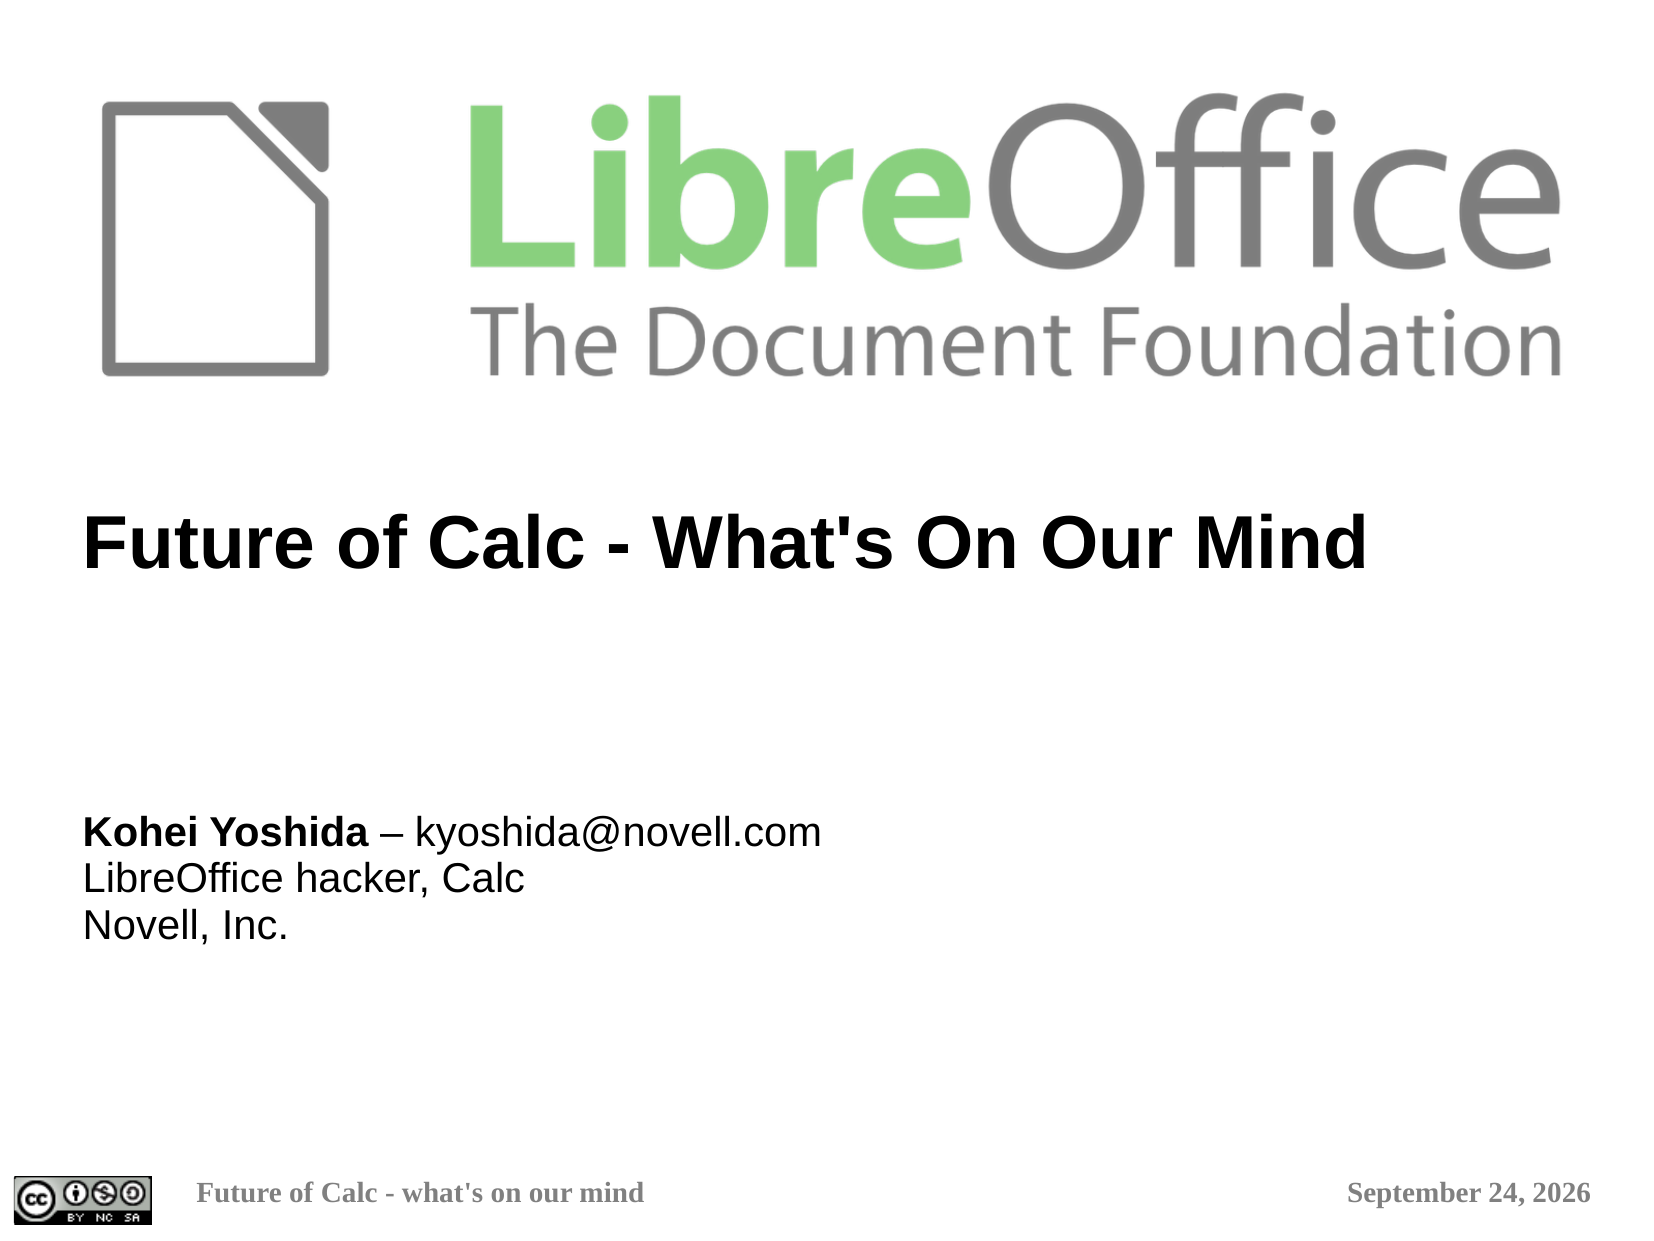

# Future of Calc - What's On Our Mind
Kohei Yoshida – kyoshida@novell.com
LibreOffice hacker, Calc
Novell, Inc.
Future of Calc - what's on our mind